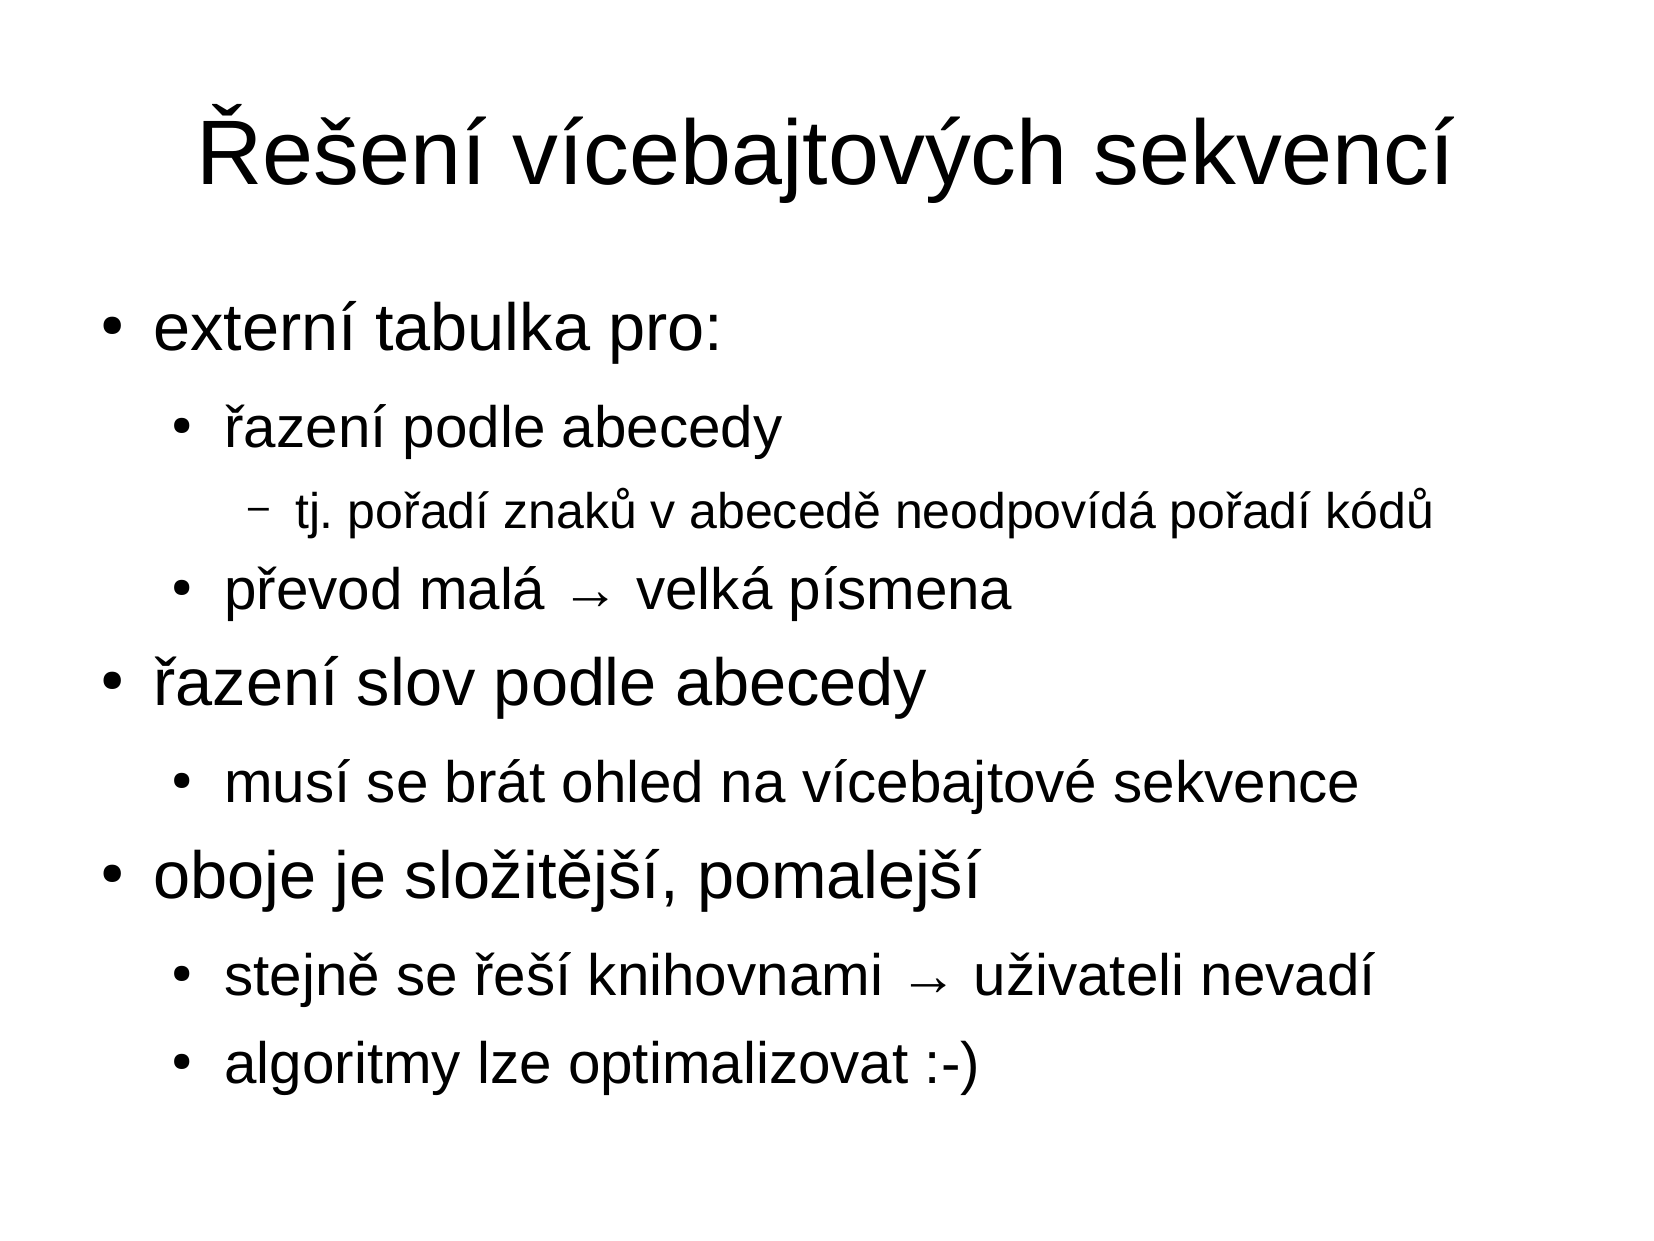

# Řešení vícebajtových sekvencí
externí tabulka pro:
řazení podle abecedy
tj. pořadí znaků v abecedě neodpovídá pořadí kódů
převod malá → velká písmena
řazení slov podle abecedy
musí se brát ohled na vícebajtové sekvence
oboje je složitější, pomalejší
stejně se řeší knihovnami → uživateli nevadí
algoritmy lze optimalizovat :-)